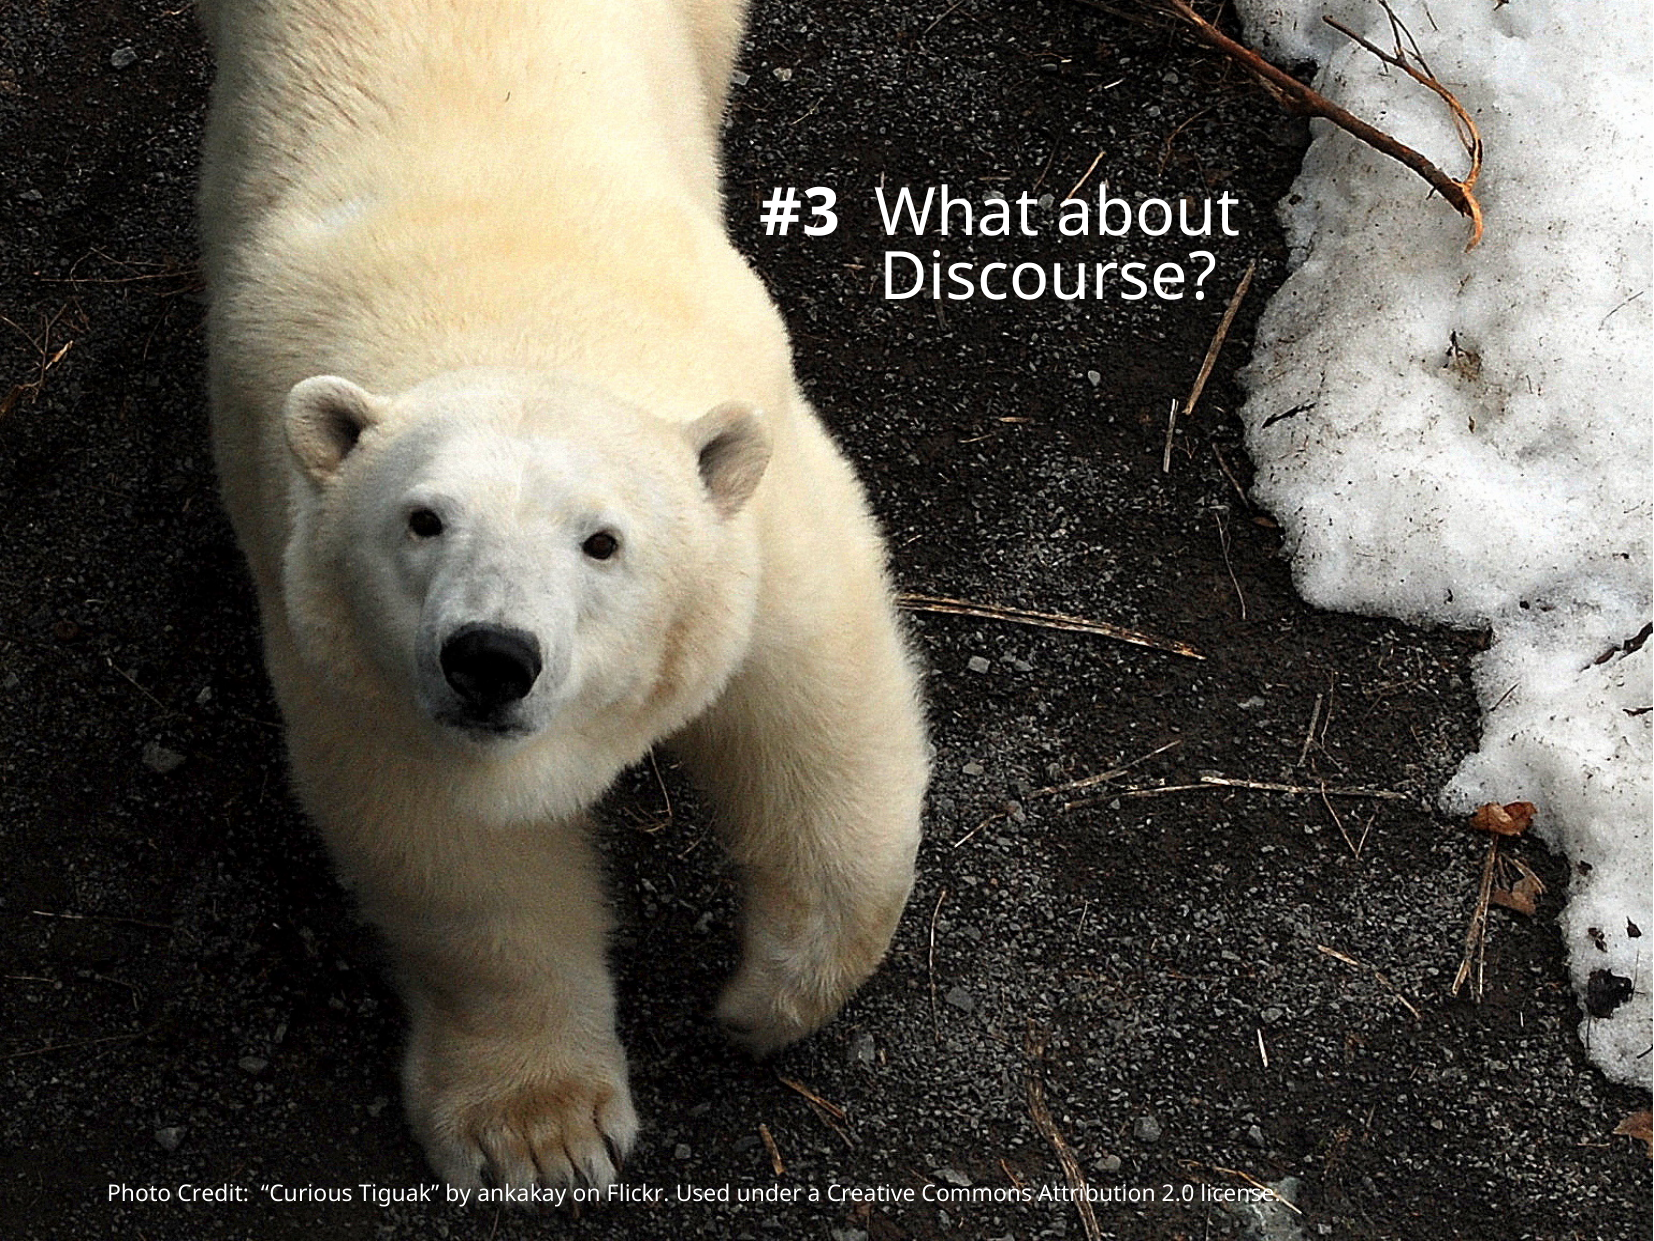

# #3 What about Discourse?
Photo Credit: “Curious Tiguak” by ankakay on Flickr. Used under a Creative Commons Attribution 2.0 license.